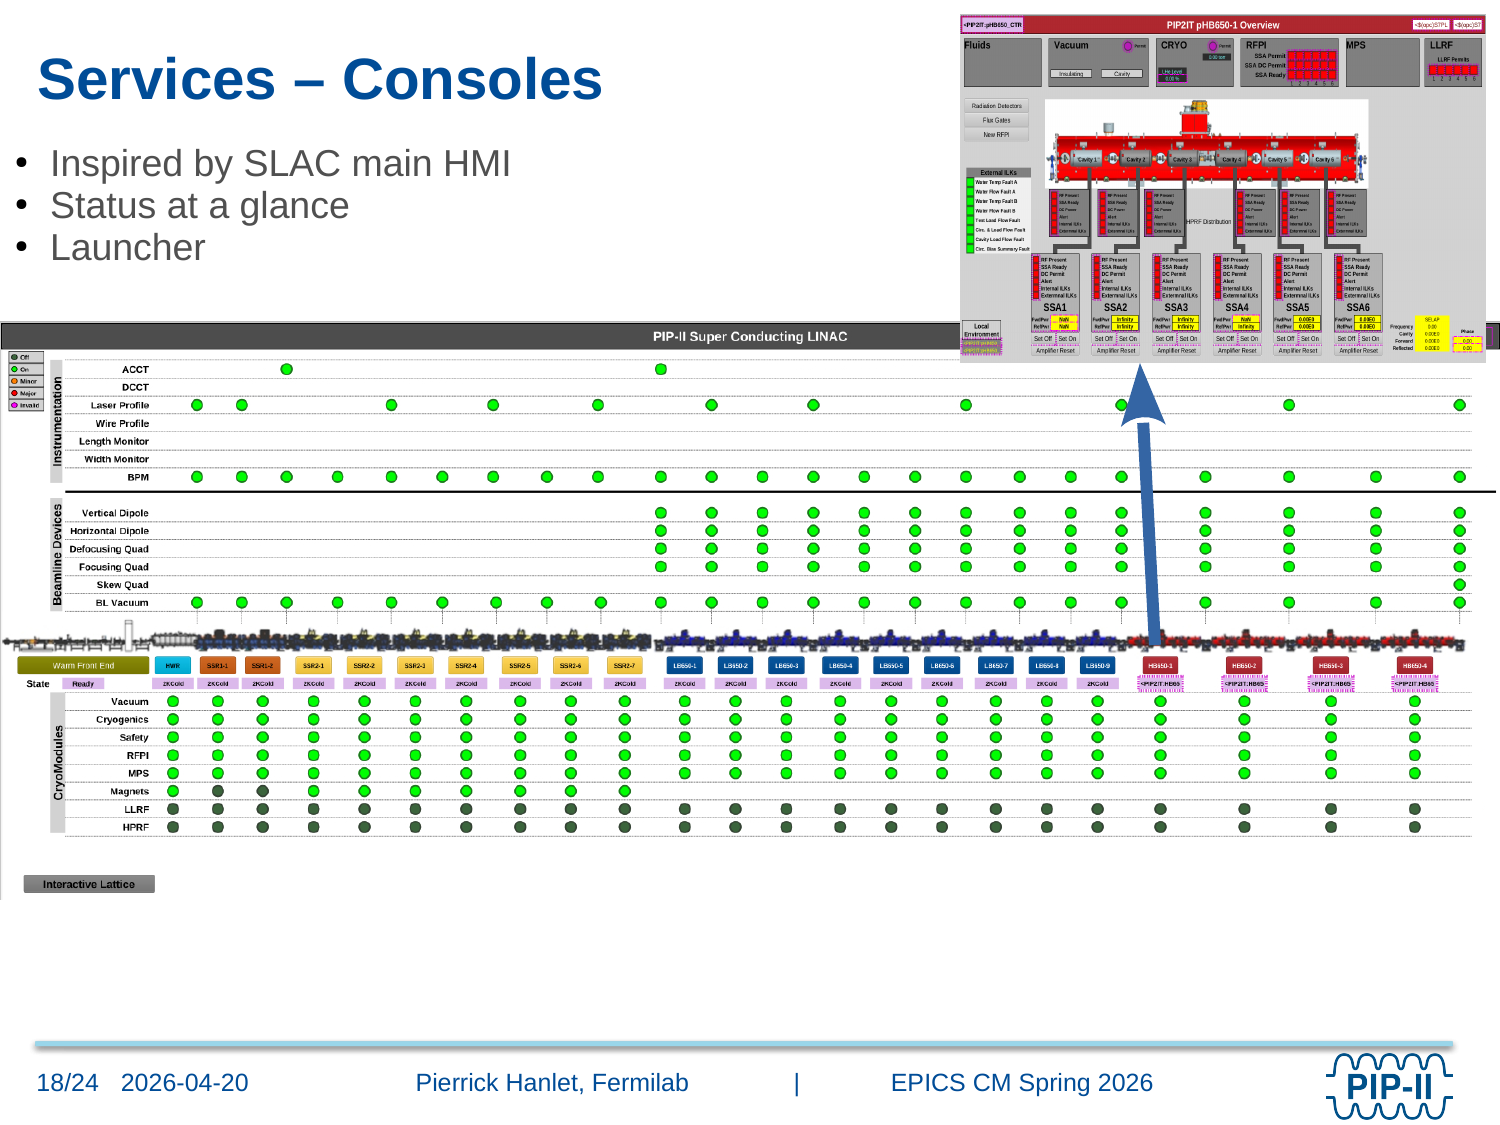

# Services – Consoles
Inspired by SLAC main HMI
Status at a glance
Launcher
2026-04-20
Pierrick Hanlet, Fermilab | EPICS CM Spring 2026